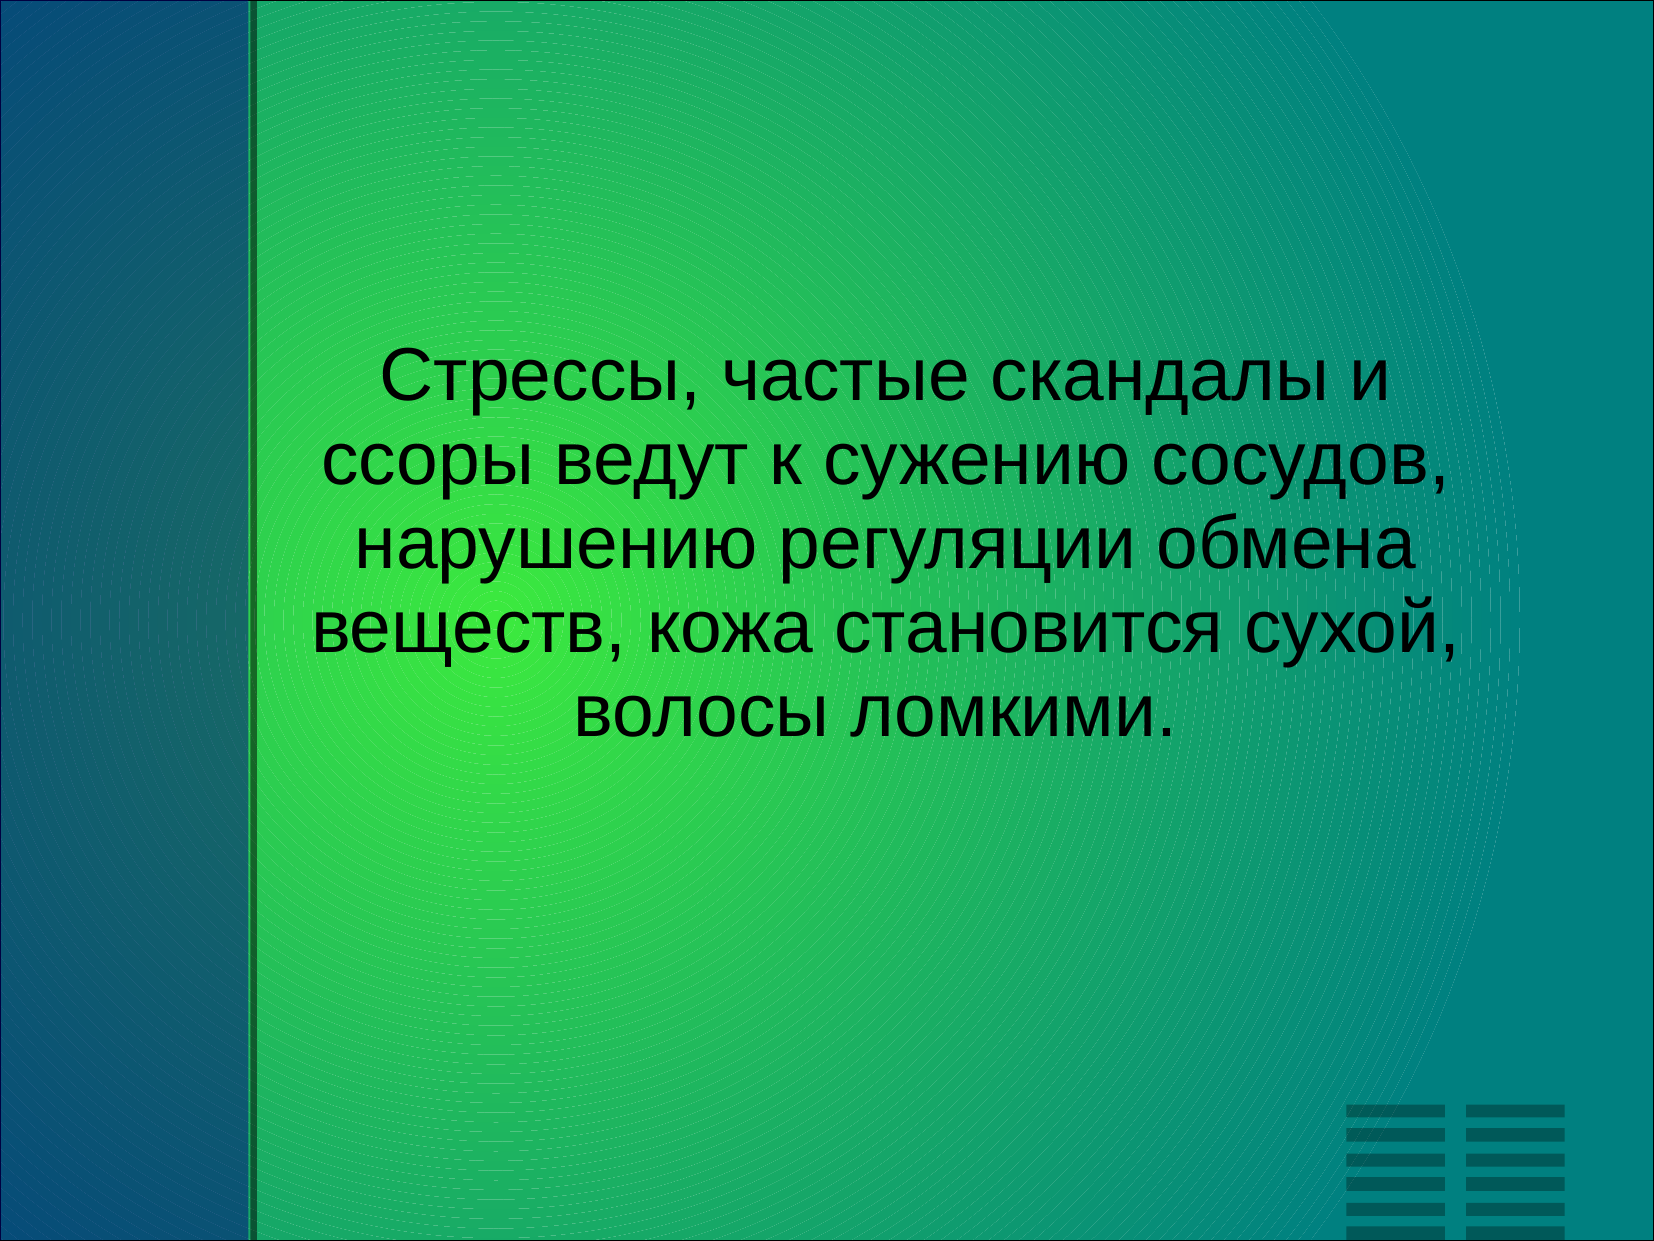

#
Стрессы, частые скандалы и ссоры ведут к сужению сосудов, нарушению регуляции обмена веществ, кожа становится сухой, волосы ломкими.